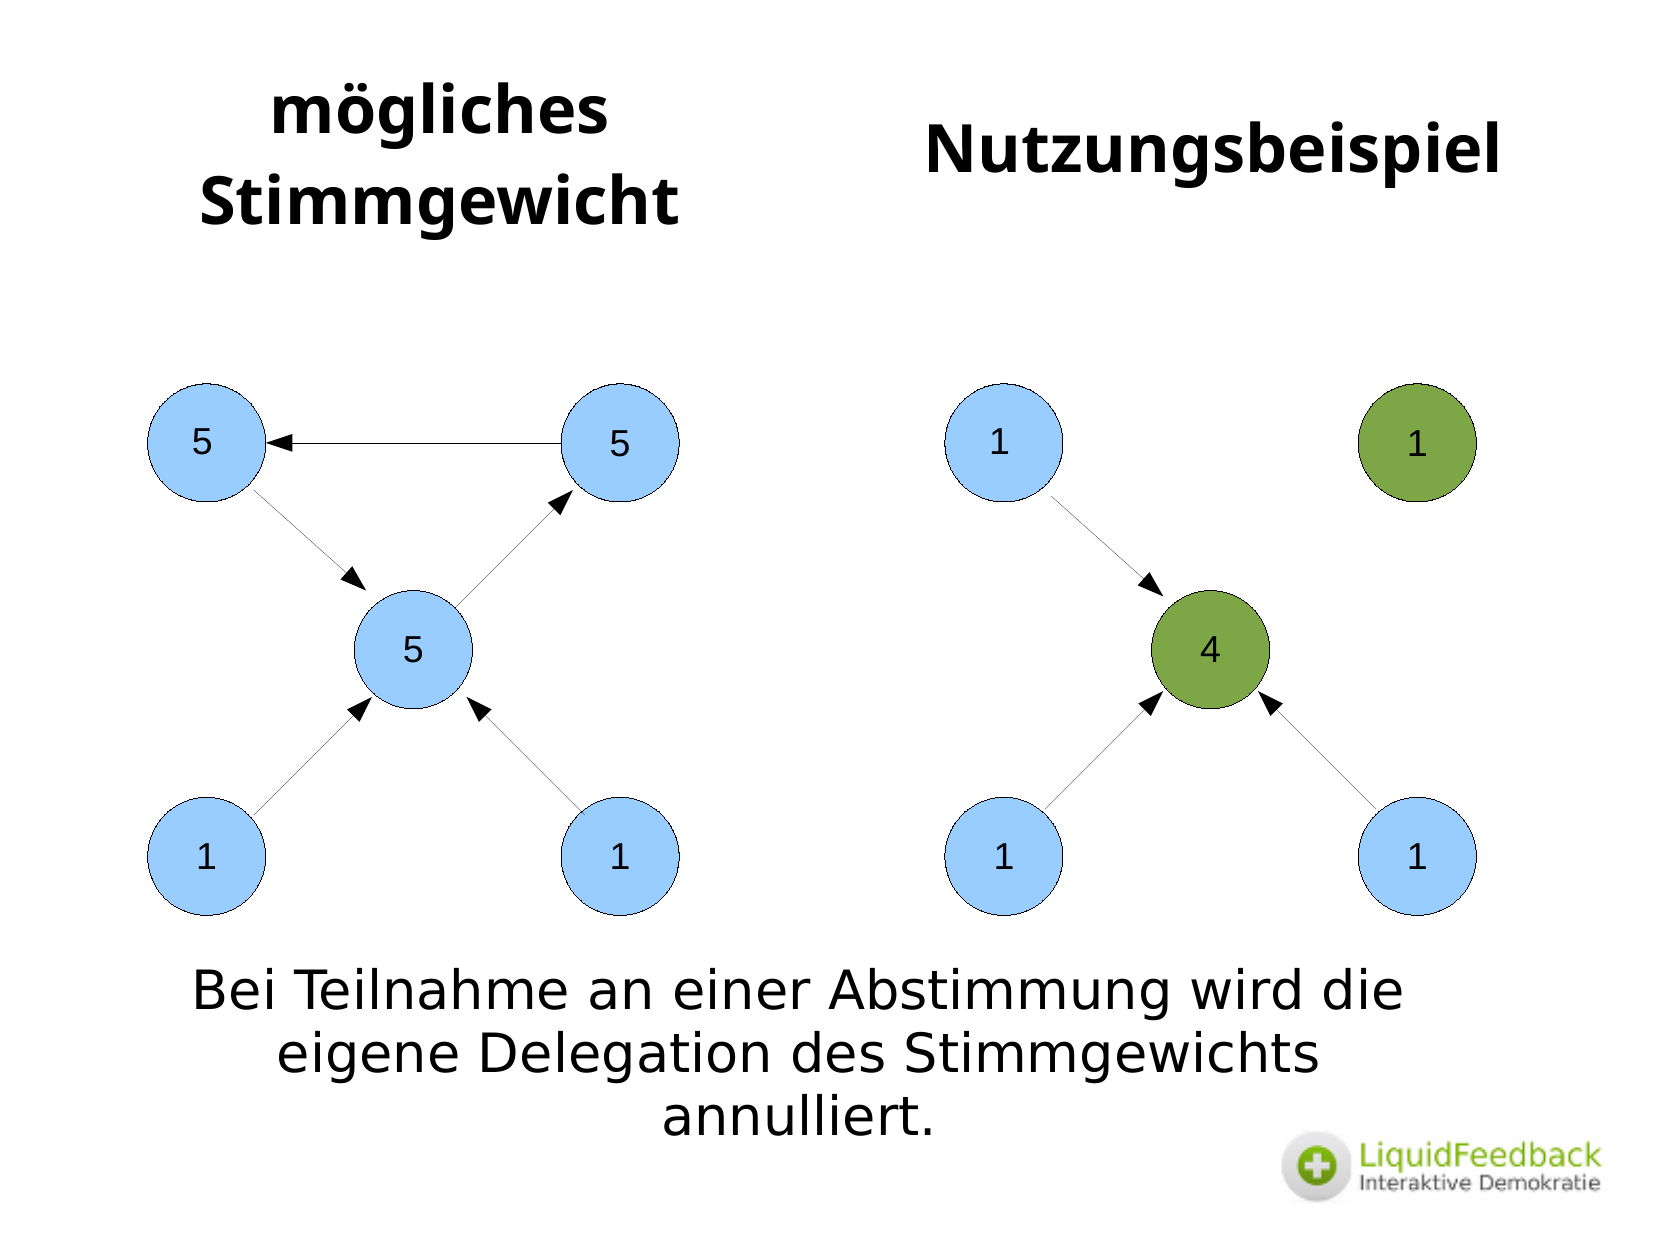

Nutzungsbeispiel
# mögliches Stimmgewicht
5
1
5
1
5
4
1
1
1
1
Bei Teilnahme an einer Abstimmung wird die eigene Delegation des Stimmgewichts annulliert.